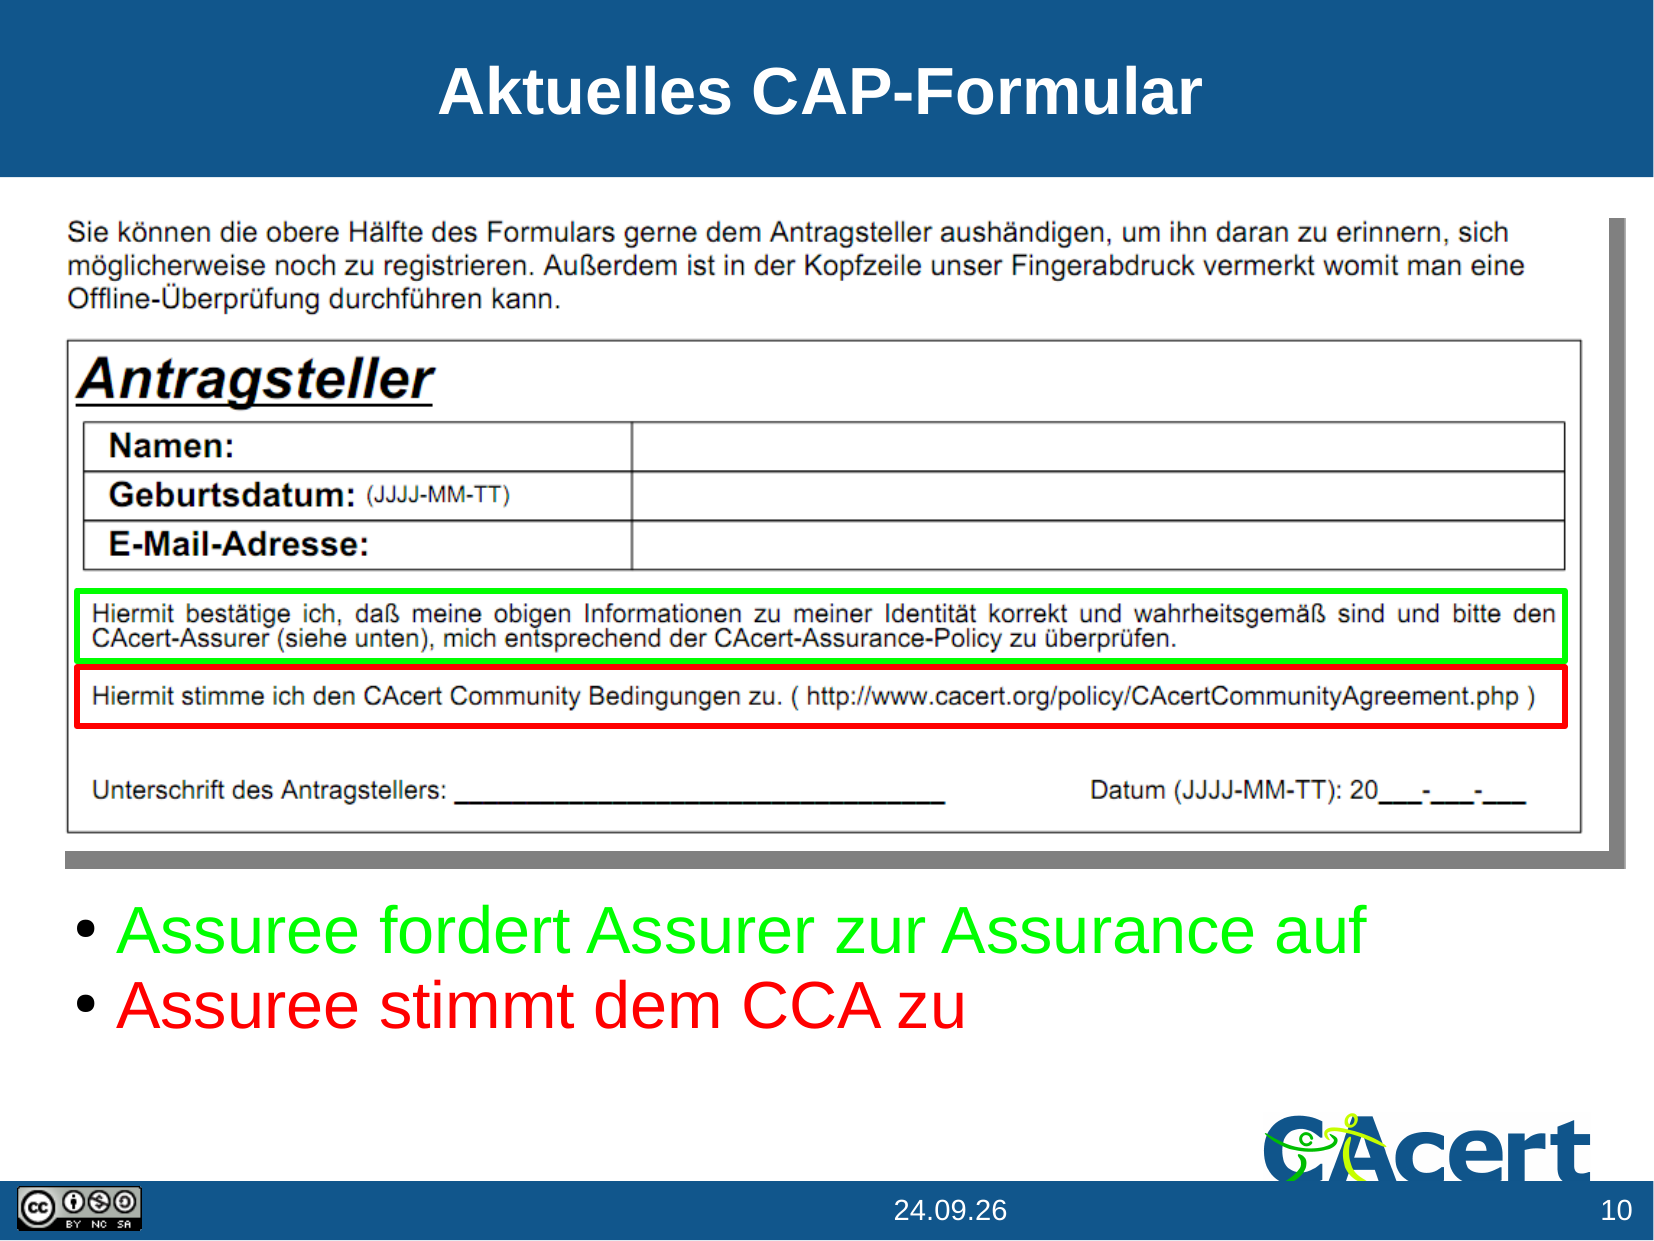

# Aktuelles CAP-Formular
 Assuree fordert Assurer zur Assurance auf
 Assuree stimmt dem CCA zu